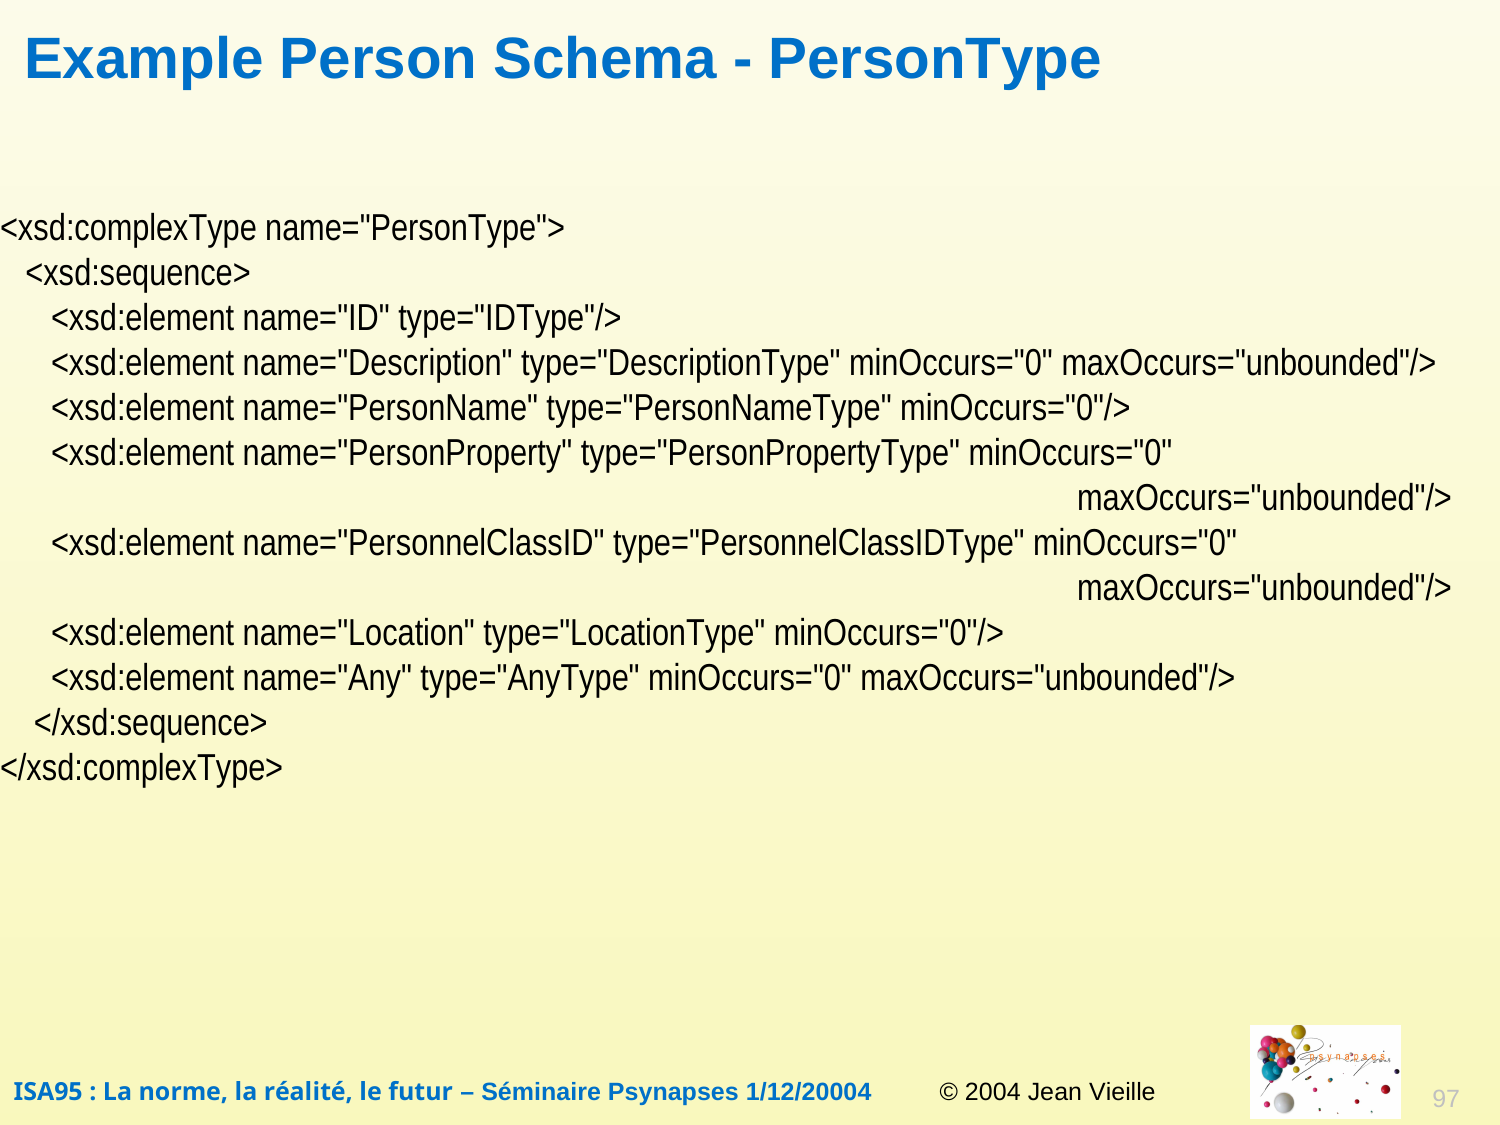

# Example Person Schema - PersonType
<xsd:complexType name="PersonType">
 <xsd:sequence>
 <xsd:element name="ID" type="IDType"/>
 <xsd:element name="Description" type="DescriptionType" minOccurs="0" maxOccurs="unbounded"/>
 <xsd:element name="PersonName" type="PersonNameType" minOccurs="0"/>
 <xsd:element name="PersonProperty" type="PersonPropertyType" minOccurs="0"
								maxOccurs="unbounded"/>
 <xsd:element name="PersonnelClassID" type="PersonnelClassIDType" minOccurs="0"
								maxOccurs="unbounded"/>
 <xsd:element name="Location" type="LocationType" minOccurs="0"/>
 <xsd:element name="Any" type="AnyType" minOccurs="0" maxOccurs="unbounded"/>
 </xsd:sequence>
</xsd:complexType>